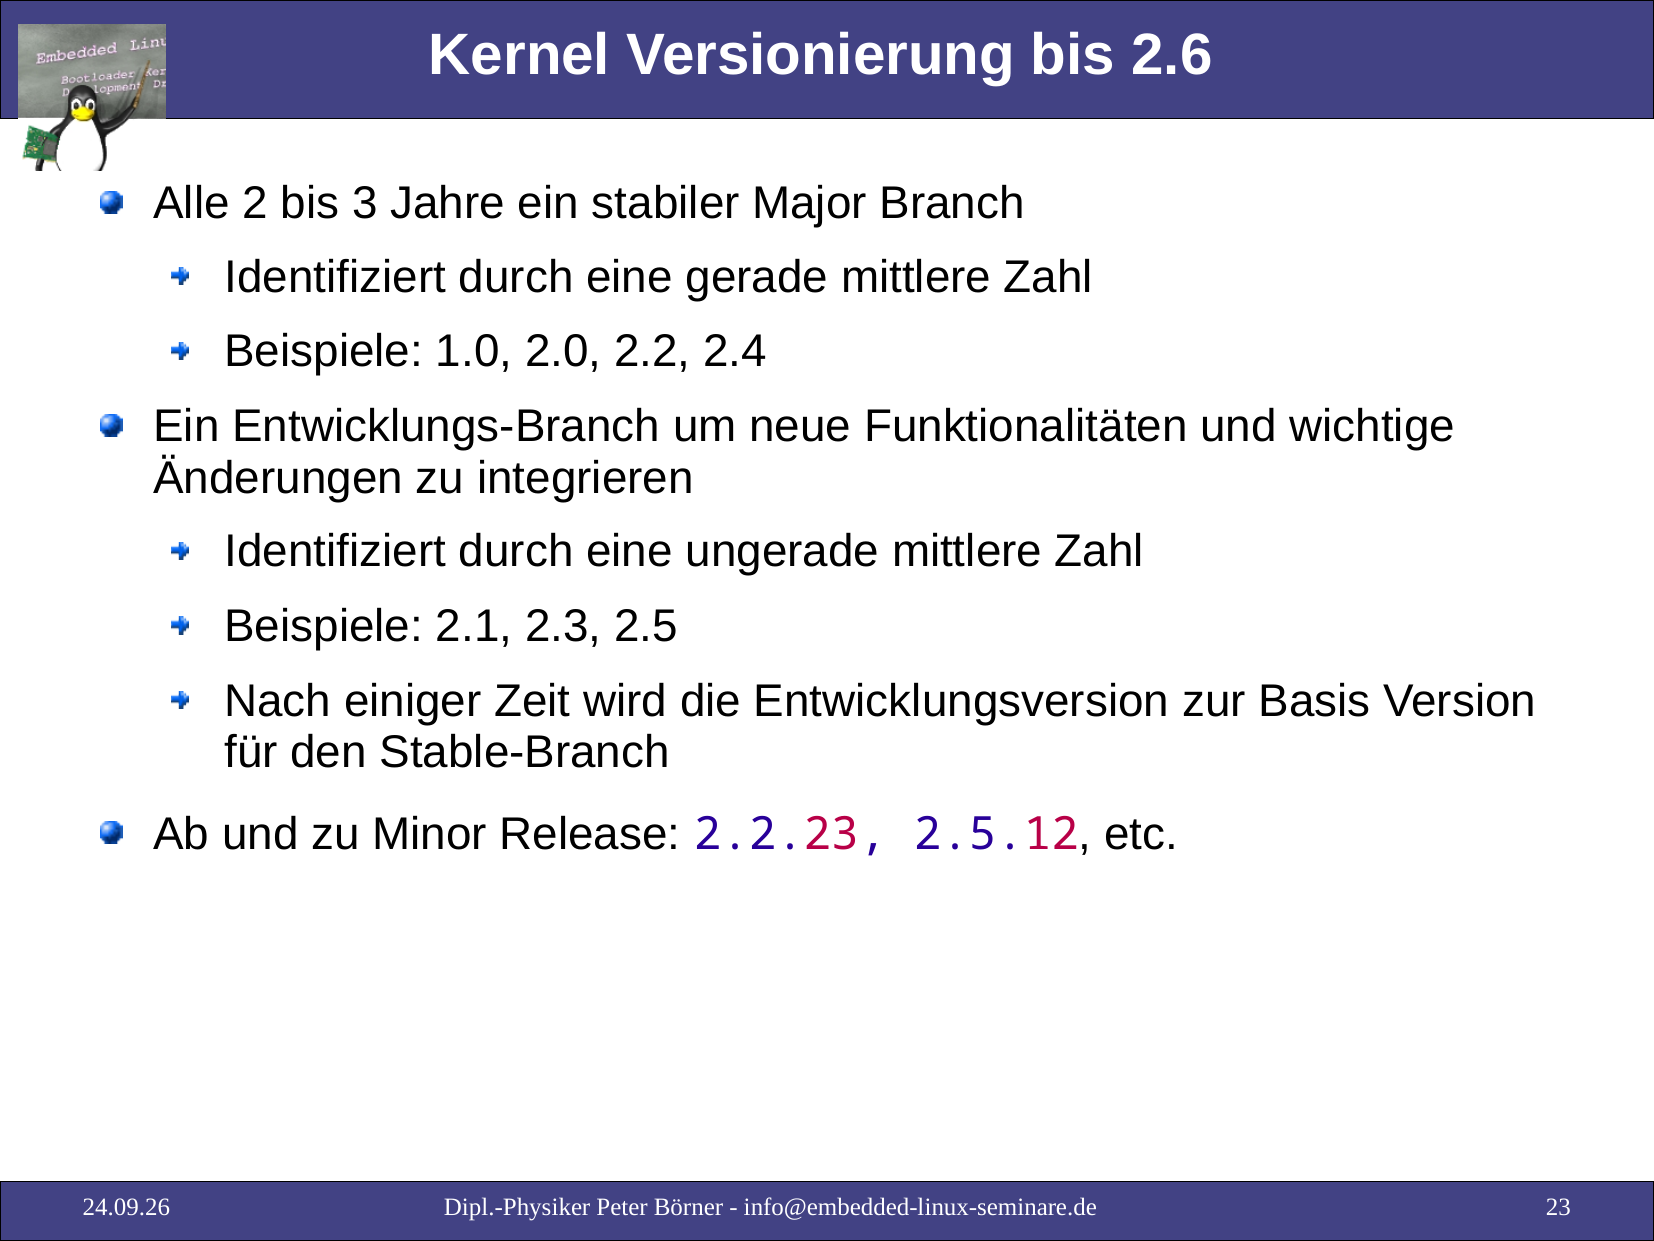

# Kernel Versionierung bis 2.6
Alle 2 bis 3 Jahre ein stabiler Major Branch
Identifiziert durch eine gerade mittlere Zahl
Beispiele: 1.0, 2.0, 2.2, 2.4
Ein Entwicklungs-Branch um neue Funktionalitäten und wichtige Änderungen zu integrieren
Identifiziert durch eine ungerade mittlere Zahl
Beispiele: 2.1, 2.3, 2.5
Nach einiger Zeit wird die Entwicklungsversion zur Basis Version für den Stable-Branch
Ab und zu Minor Release: 2.2.23, 2.5.12, etc.
 Dipl.-Physiker Peter Börner - info@embedded-linux-seminare.de
23